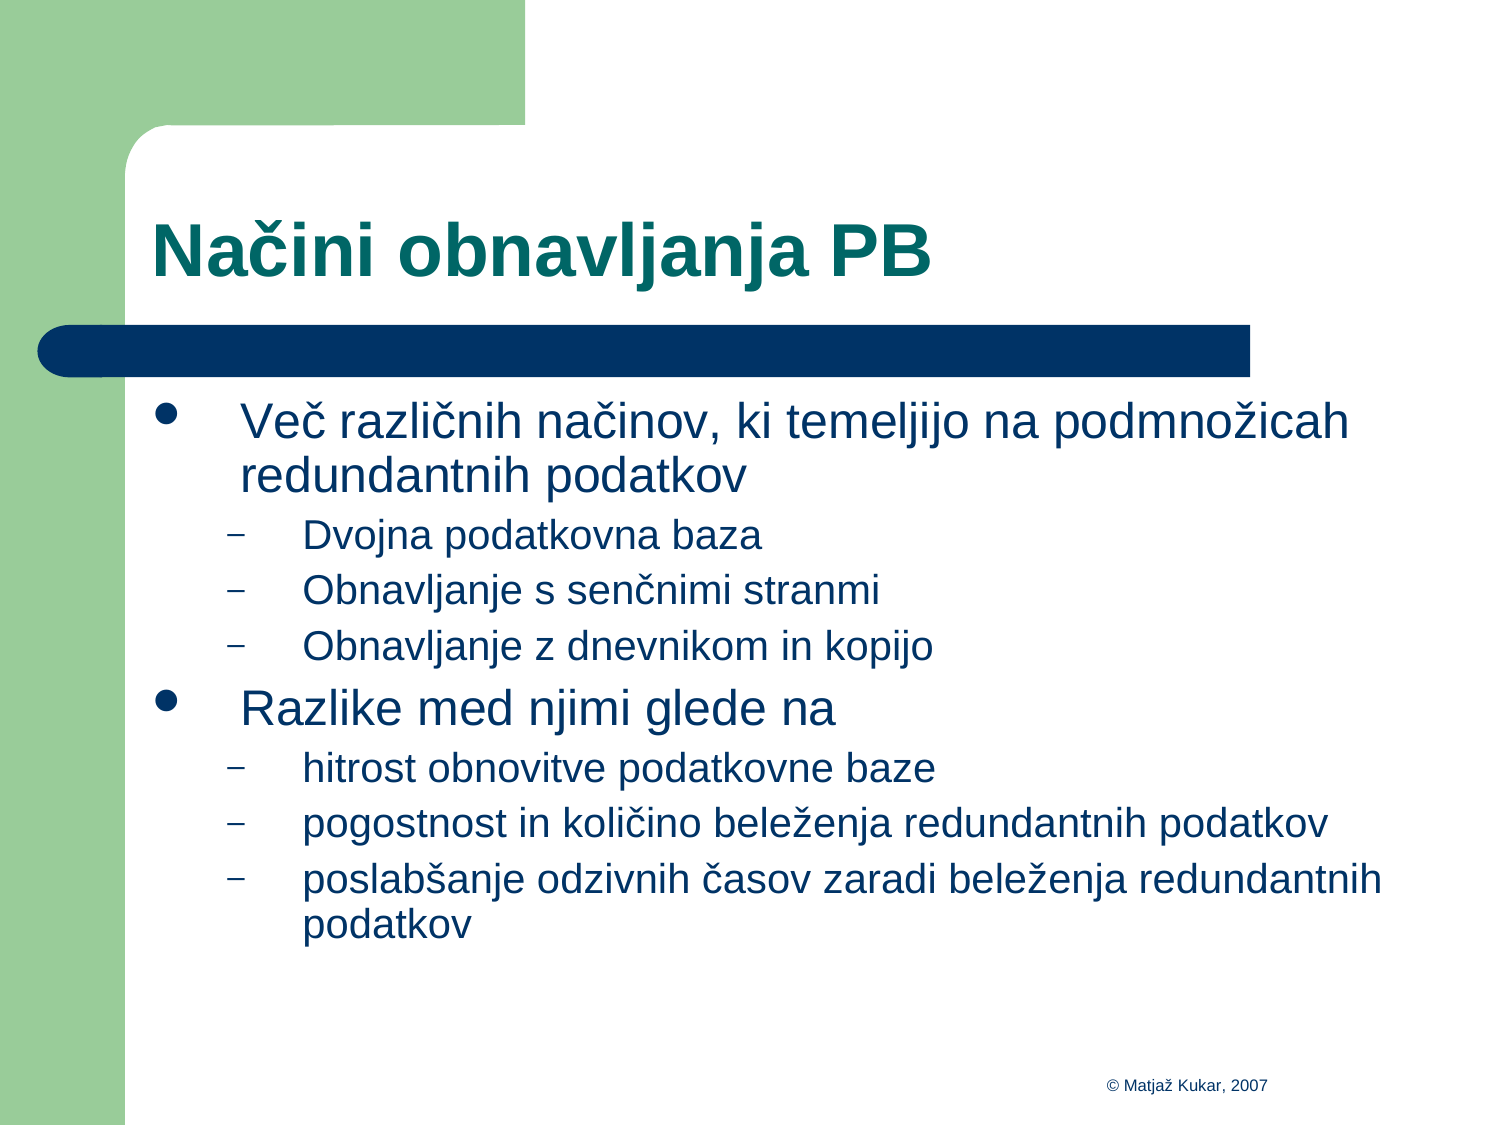

# Načini obnavljanja PB
Več različnih načinov, ki temeljijo na podmnožicah redundantnih podatkov
Dvojna podatkovna baza
Obnavljanje s senčnimi stranmi
Obnavljanje z dnevnikom in kopijo
Razlike med njimi glede na
hitrost obnovitve podatkovne baze
pogostnost in količino beleženja redundantnih podatkov
poslabšanje odzivnih časov zaradi beleženja redundantnih podatkov
© Matjaž Kukar, 2007